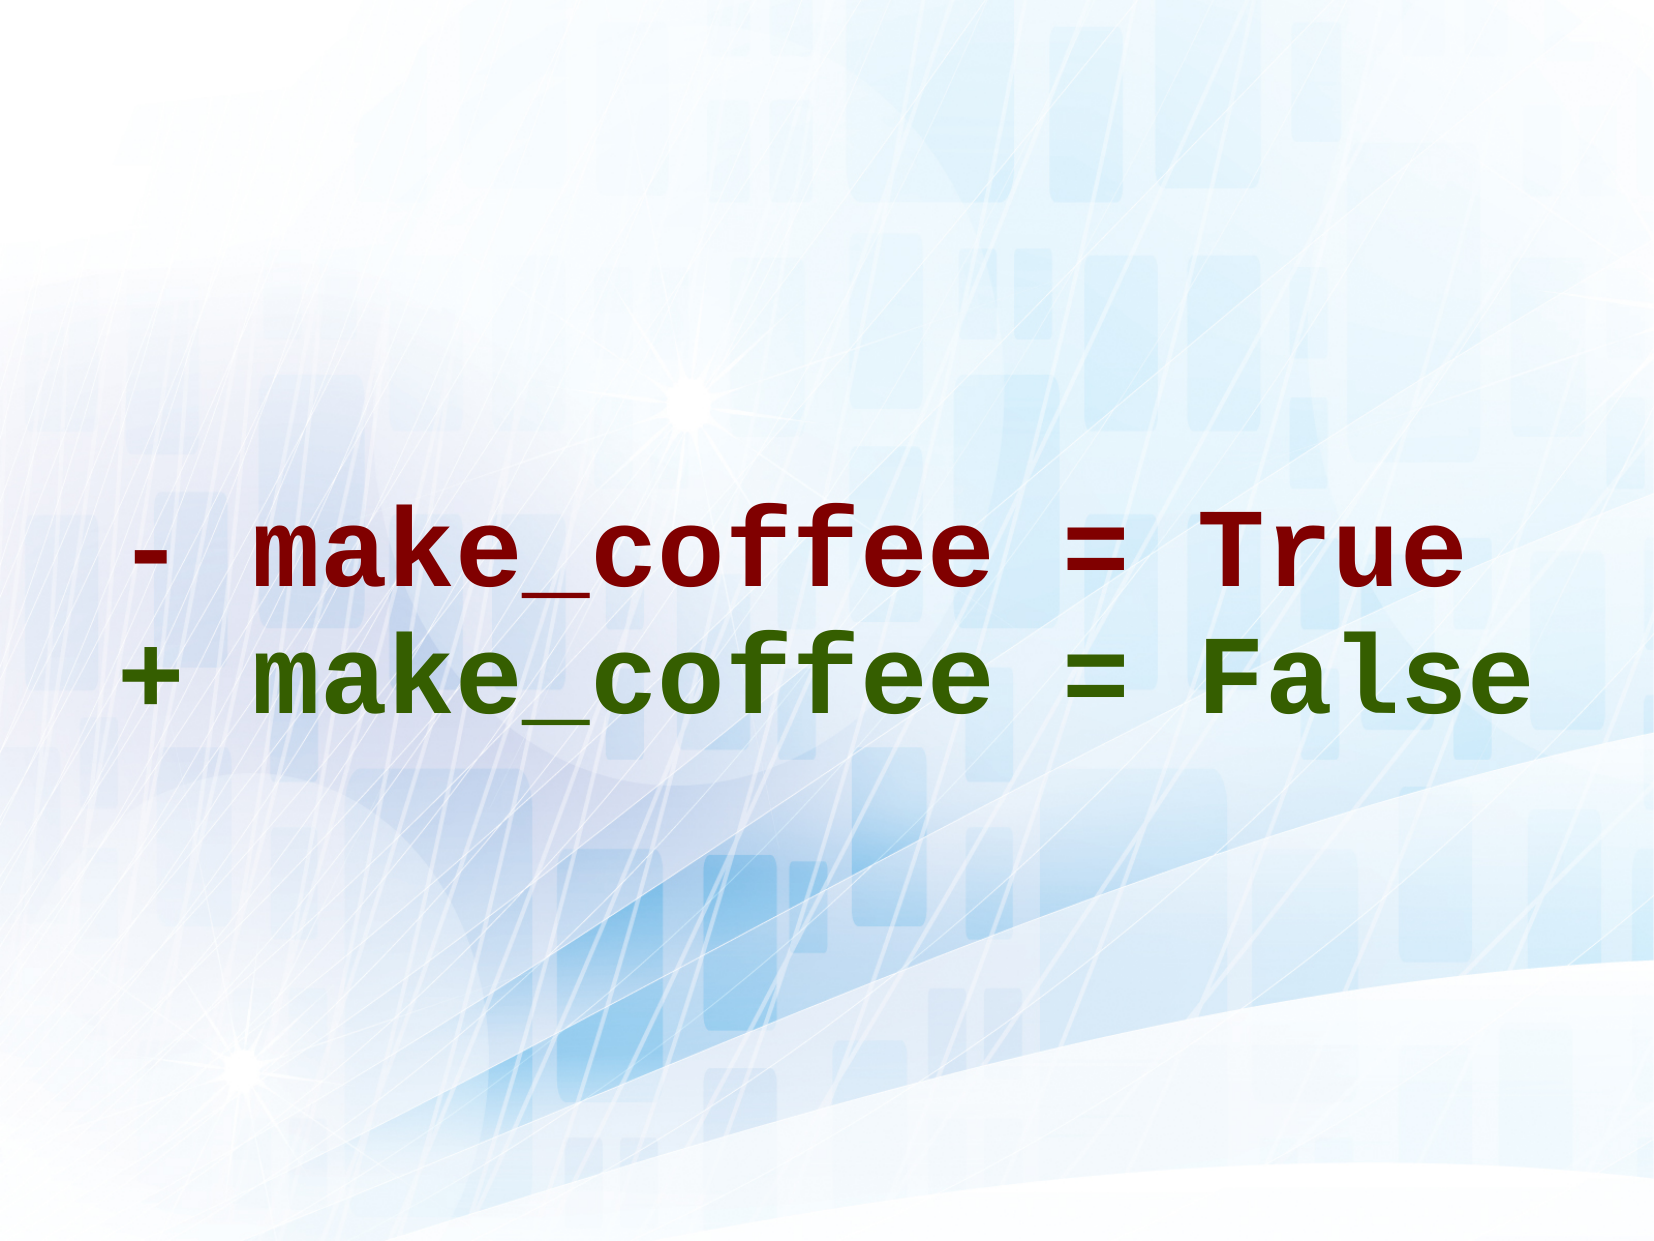

# - make_coffee = True + make_coffee = False